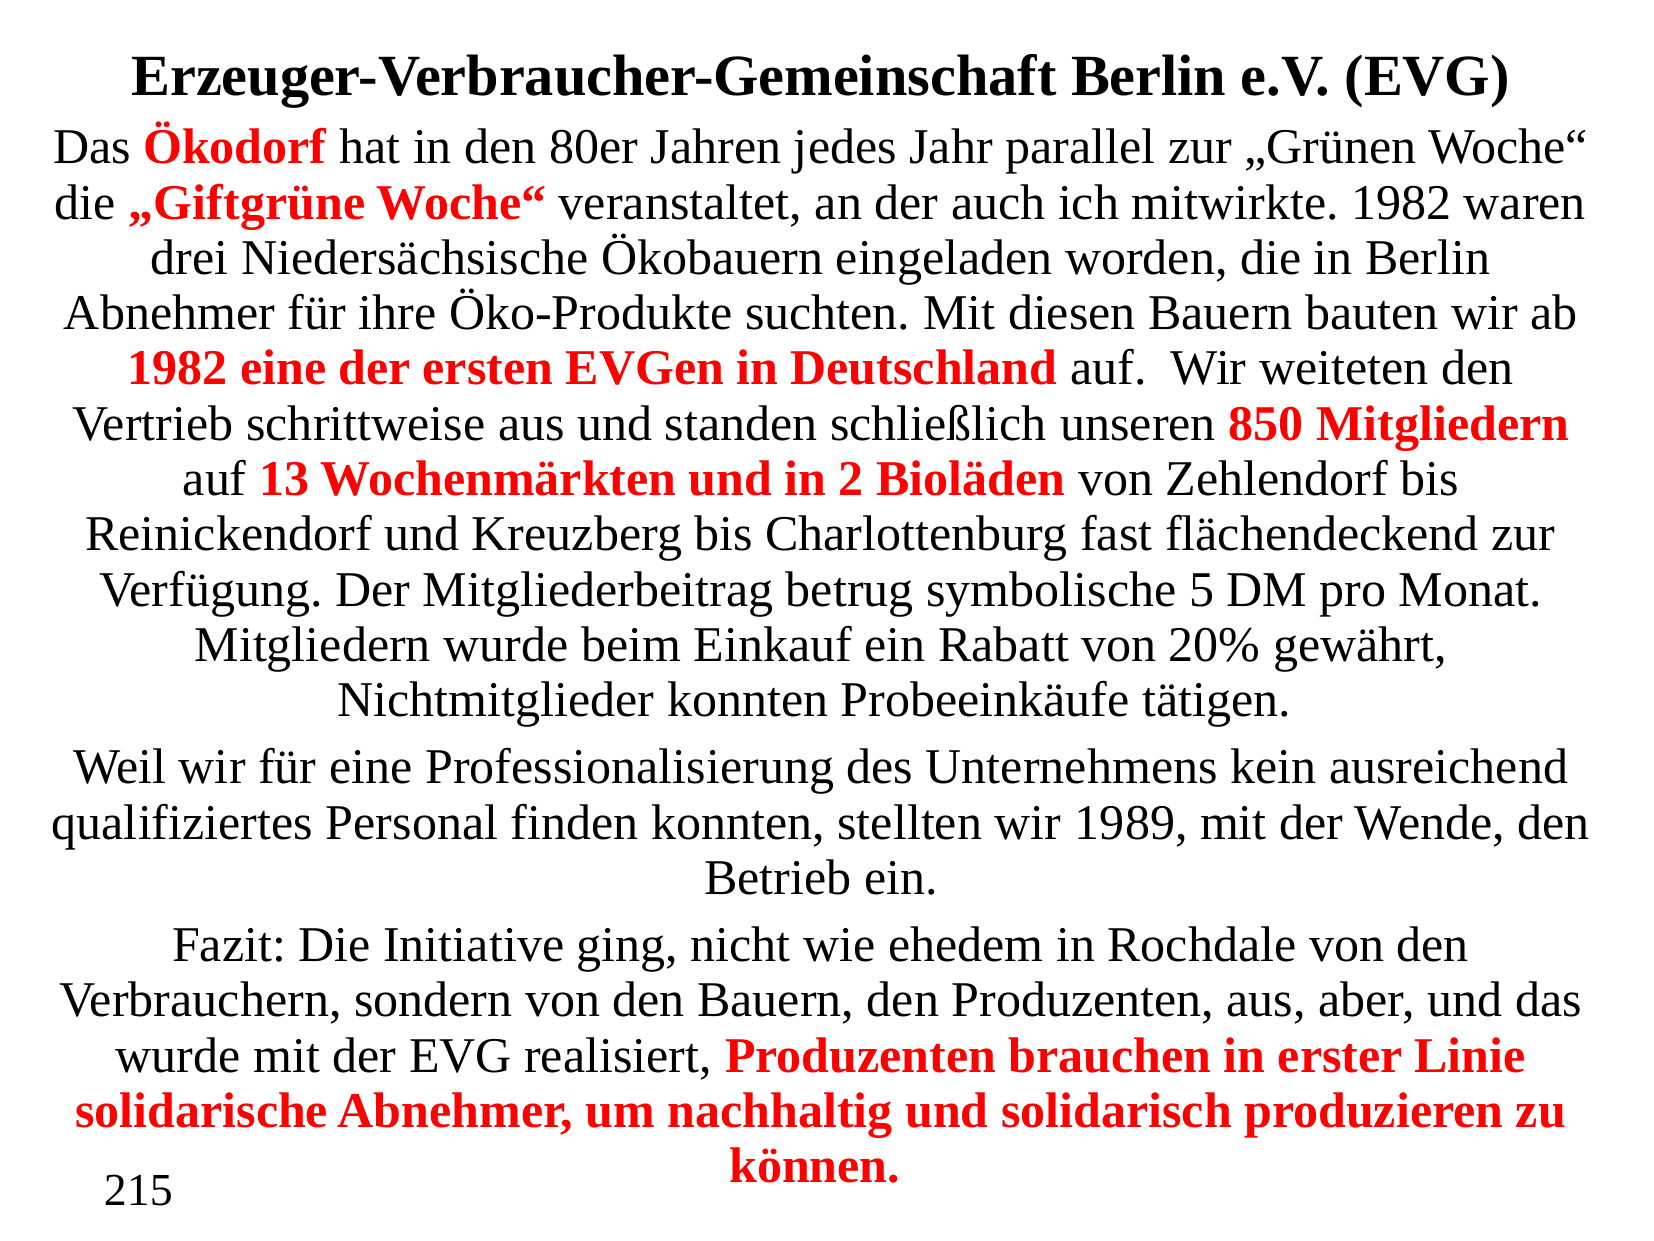

Erzeuger-Verbraucher-Gemeinschaft Berlin e.V. (EVG)
Das Ökodorf hat in den 80er Jahren jedes Jahr parallel zur „Grünen Woche“ die „Giftgrüne Woche“ veranstaltet, an der auch ich mitwirkte. 1982 waren drei Niedersächsische Ökobauern eingeladen worden, die in Berlin Abnehmer für ihre Öko-Produkte suchten. Mit diesen Bauern bauten wir ab 1982 eine der ersten EVGen in Deutschland auf. Wir weiteten den Vertrieb schrittweise aus und standen schließlich unseren 850 Mitgliedern auf 13 Wochenmärkten und in 2 Bioläden von Zehlendorf bis Reinickendorf und Kreuzberg bis Charlottenburg fast flächendeckend zur Verfügung. Der Mitgliederbeitrag betrug symbolische 5 DM pro Monat. Mitgliedern wurde beim Einkauf ein Rabatt von 20% gewährt, Nichtmitglieder konnten Probeeinkäufe tätigen.
Weil wir für eine Professionalisierung des Unternehmens kein ausreichend qualifiziertes Personal finden konnten, stellten wir 1989, mit der Wende, den Betrieb ein.
Fazit: Die Initiative ging, nicht wie ehedem in Rochdale von den Verbrauchern, sondern von den Bauern, den Produzenten, aus, aber, und das wurde mit der EVG realisiert, Produzenten brauchen in erster Linie solidarische Abnehmer, um nachhaltig und solidarisch produzieren zu können.